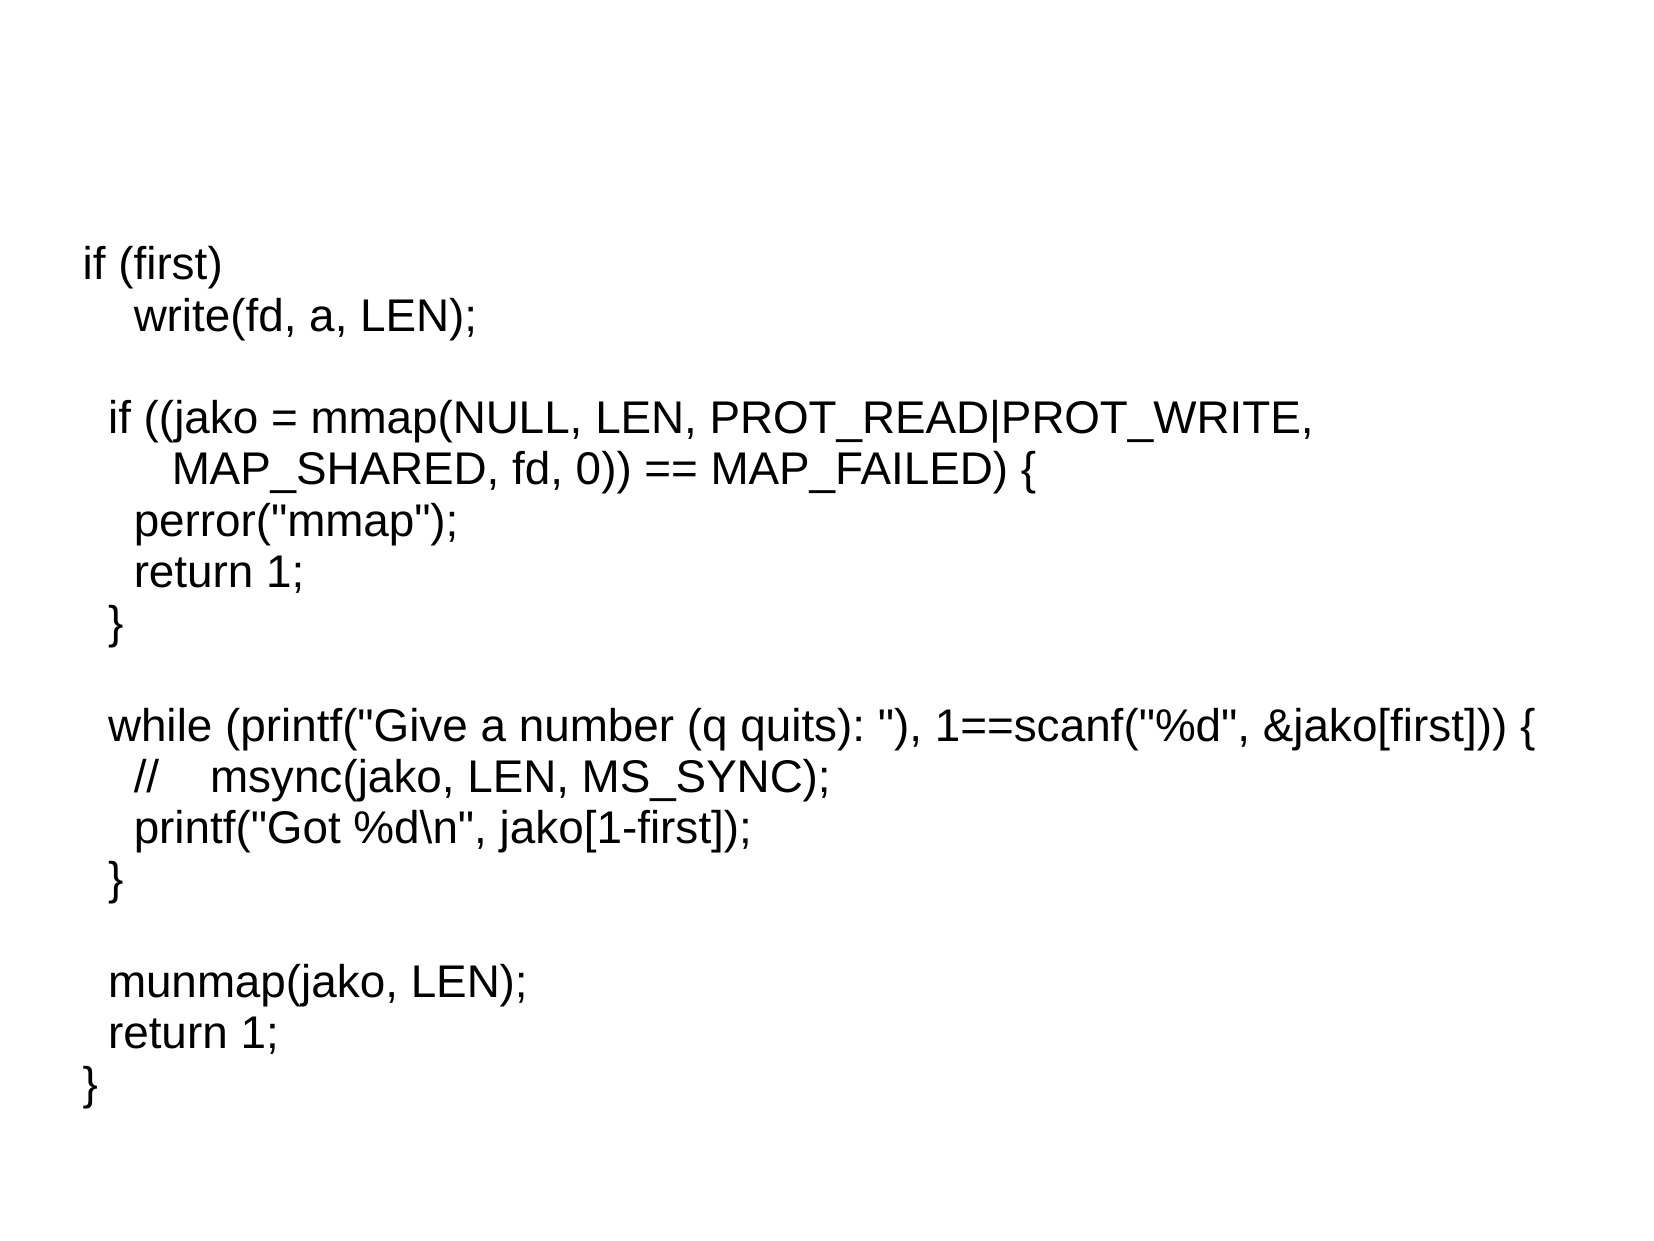

if (first)
 write(fd, a, LEN);
 if ((jako = mmap(NULL, LEN, PROT_READ|PROT_WRITE,
 MAP_SHARED, fd, 0)) == MAP_FAILED) {
 perror("mmap");
 return 1;
 }
 while (printf("Give a number (q quits): "), 1==scanf("%d", &jako[first])) {
 // msync(jako, LEN, MS_SYNC);
 printf("Got %d\n", jako[1-first]);
 }
 munmap(jako, LEN);
 return 1;
}